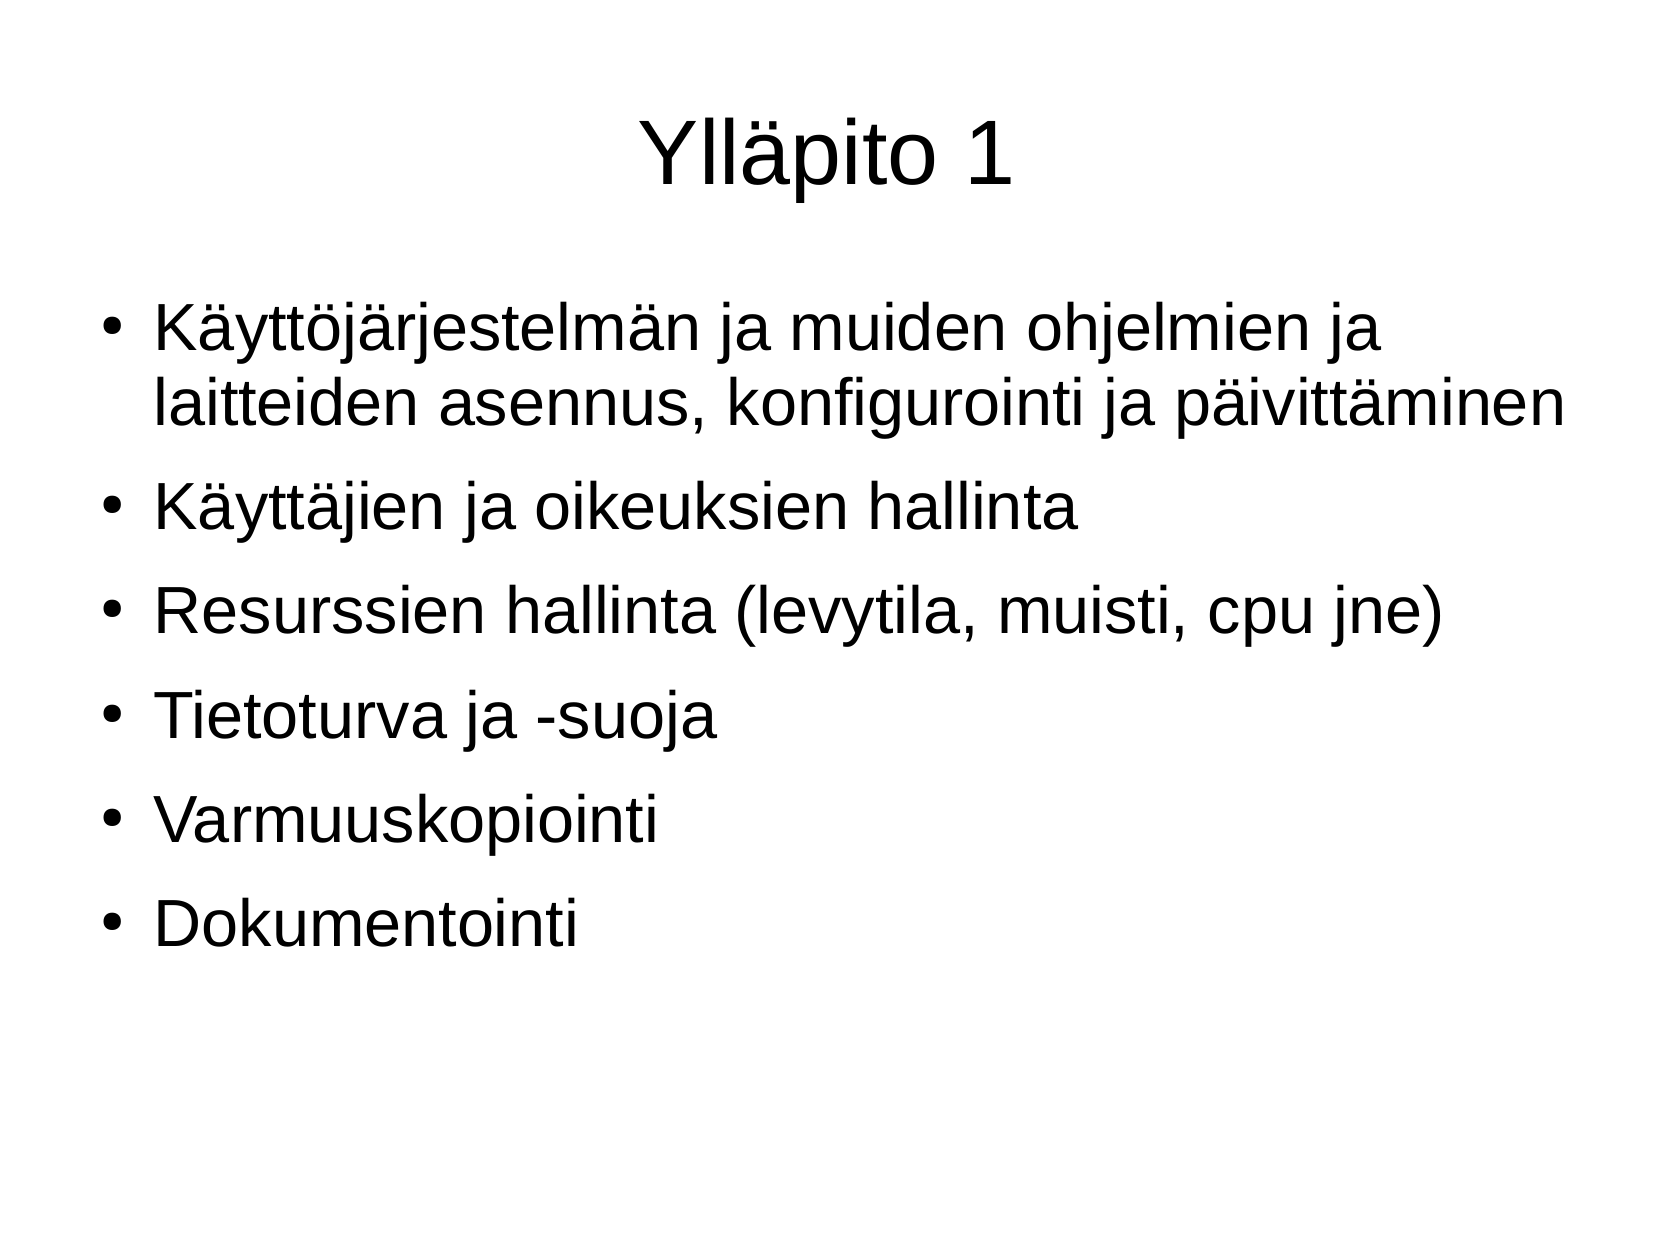

# Ylläpito 1
Käyttöjärjestelmän ja muiden ohjelmien ja laitteiden asennus, konfigurointi ja päivittäminen
Käyttäjien ja oikeuksien hallinta
Resurssien hallinta (levytila, muisti, cpu jne)
Tietoturva ja -suoja
Varmuuskopiointi
Dokumentointi